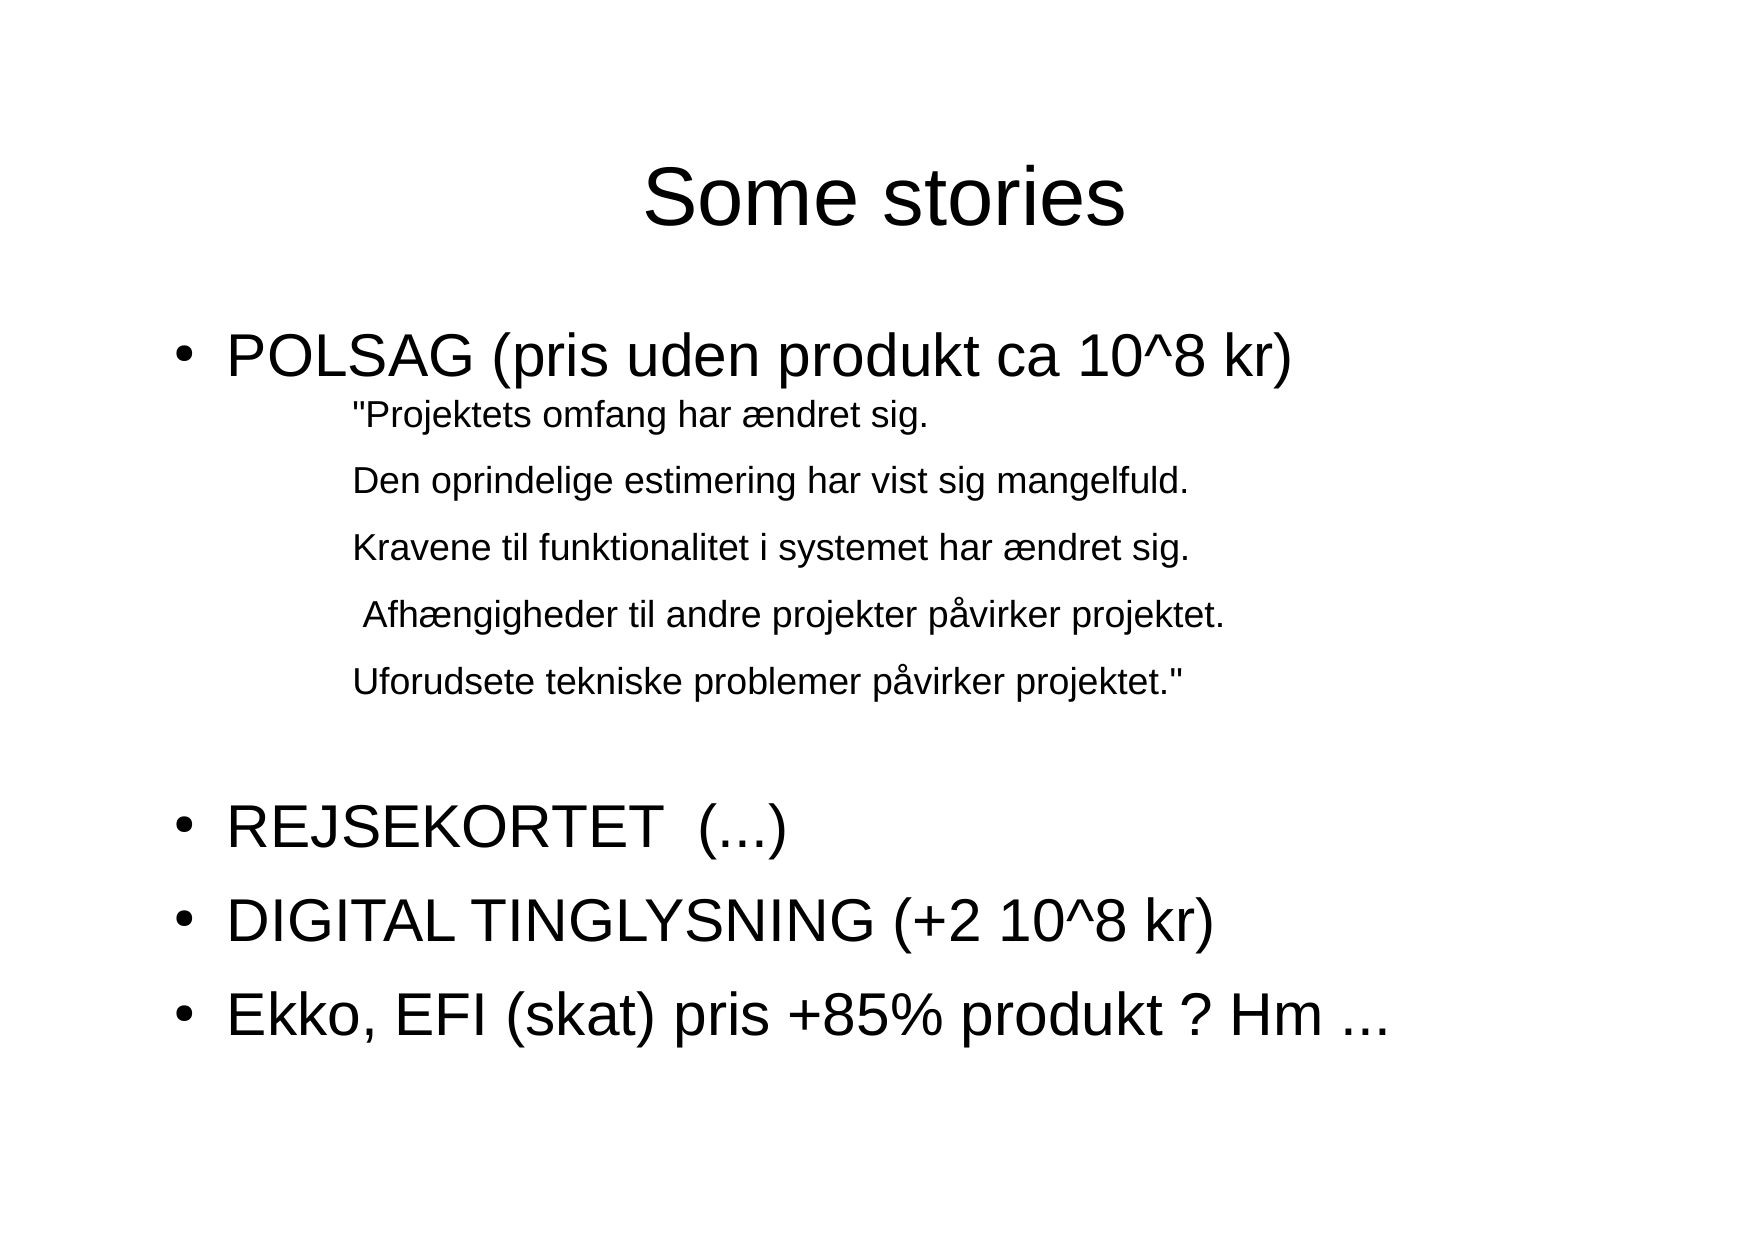

# Some stories
POLSAG (pris uden produkt ca 10^8 kr)
REJSEKORTET (...)
DIGITAL TINGLYSNING (+2 10^8 kr)
Ekko, EFI (skat) pris +85% produkt ? Hm ...
"Projektets omfang har ændret sig.
Den oprindelige estimering har vist sig mangelfuld.
Kravene til funktionalitet i systemet har ændret sig.
 Afhængigheder til andre projekter påvirker projektet.
Uforudsete tekniske problemer påvirker projektet."